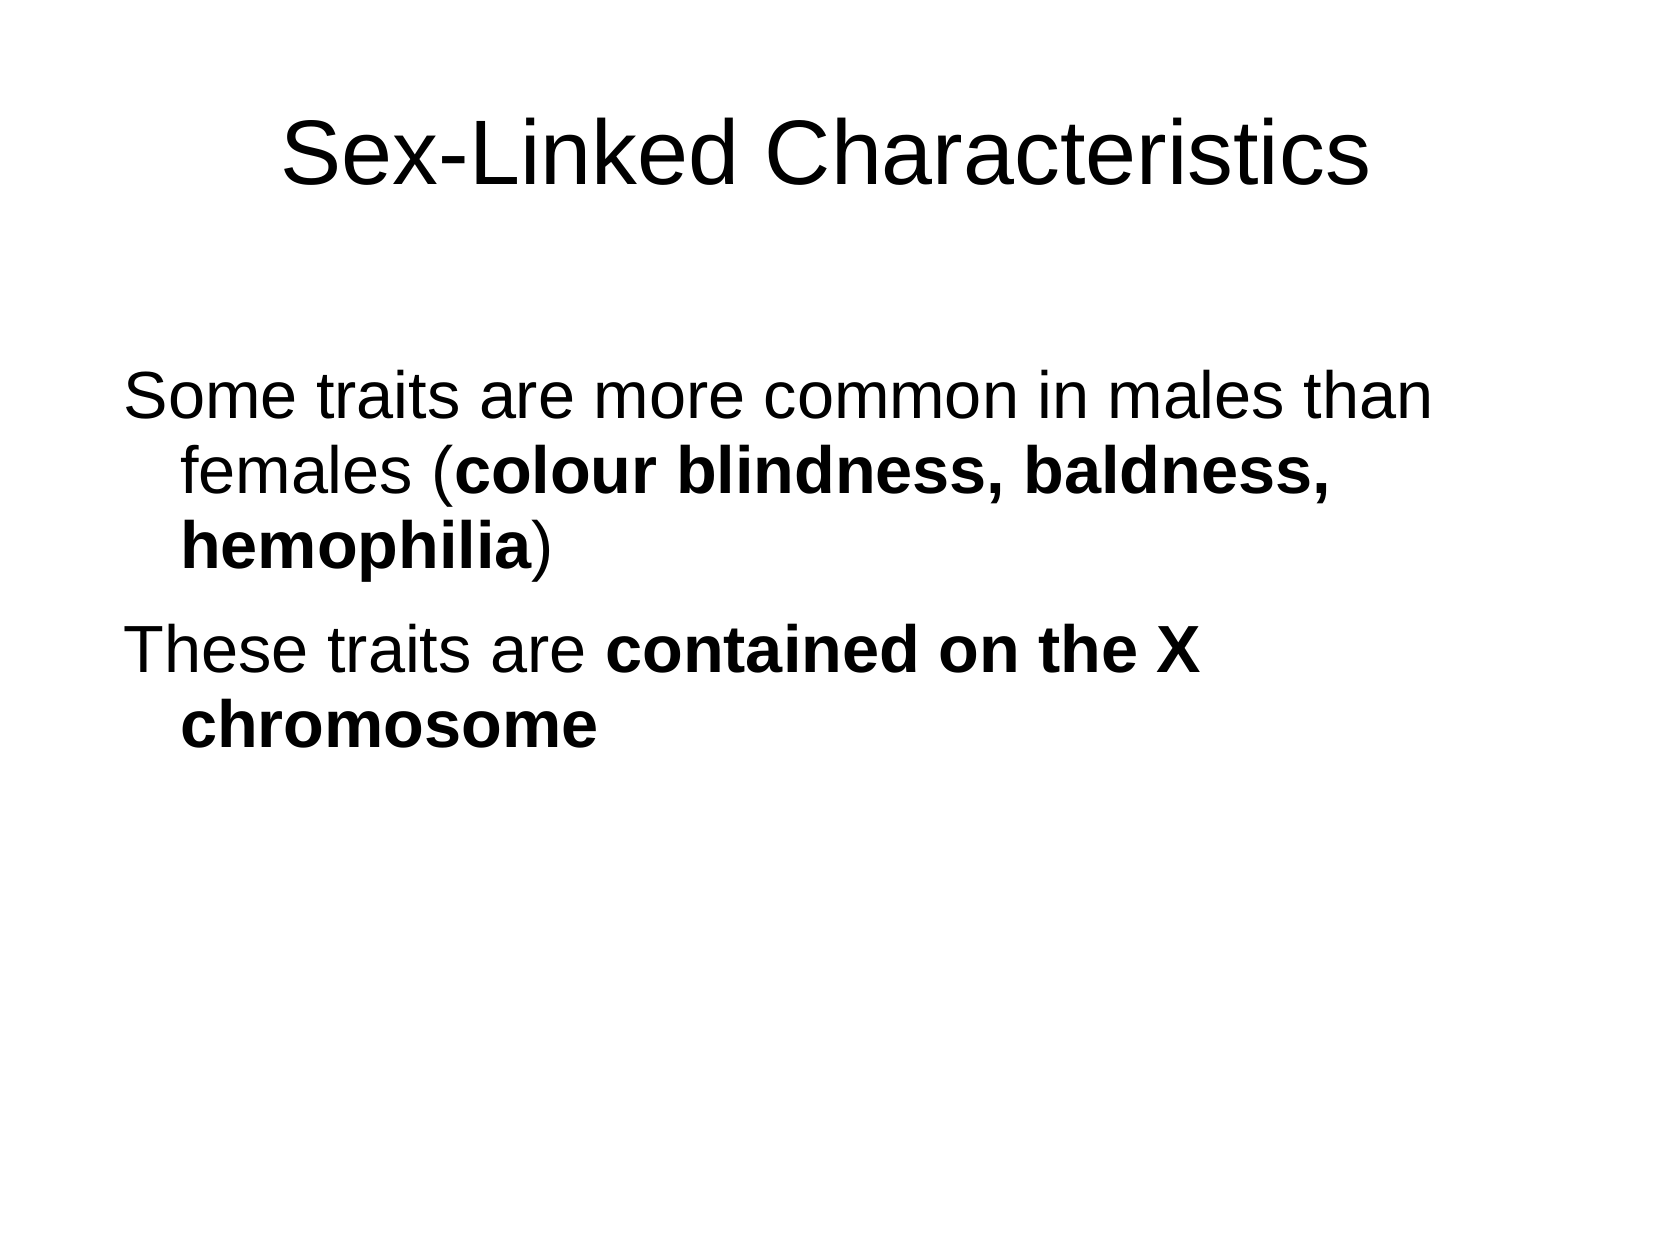

# Sex-Linked Characteristics
Some traits are more common in males than females (colour blindness, baldness, hemophilia)
These traits are contained on the X chromosome